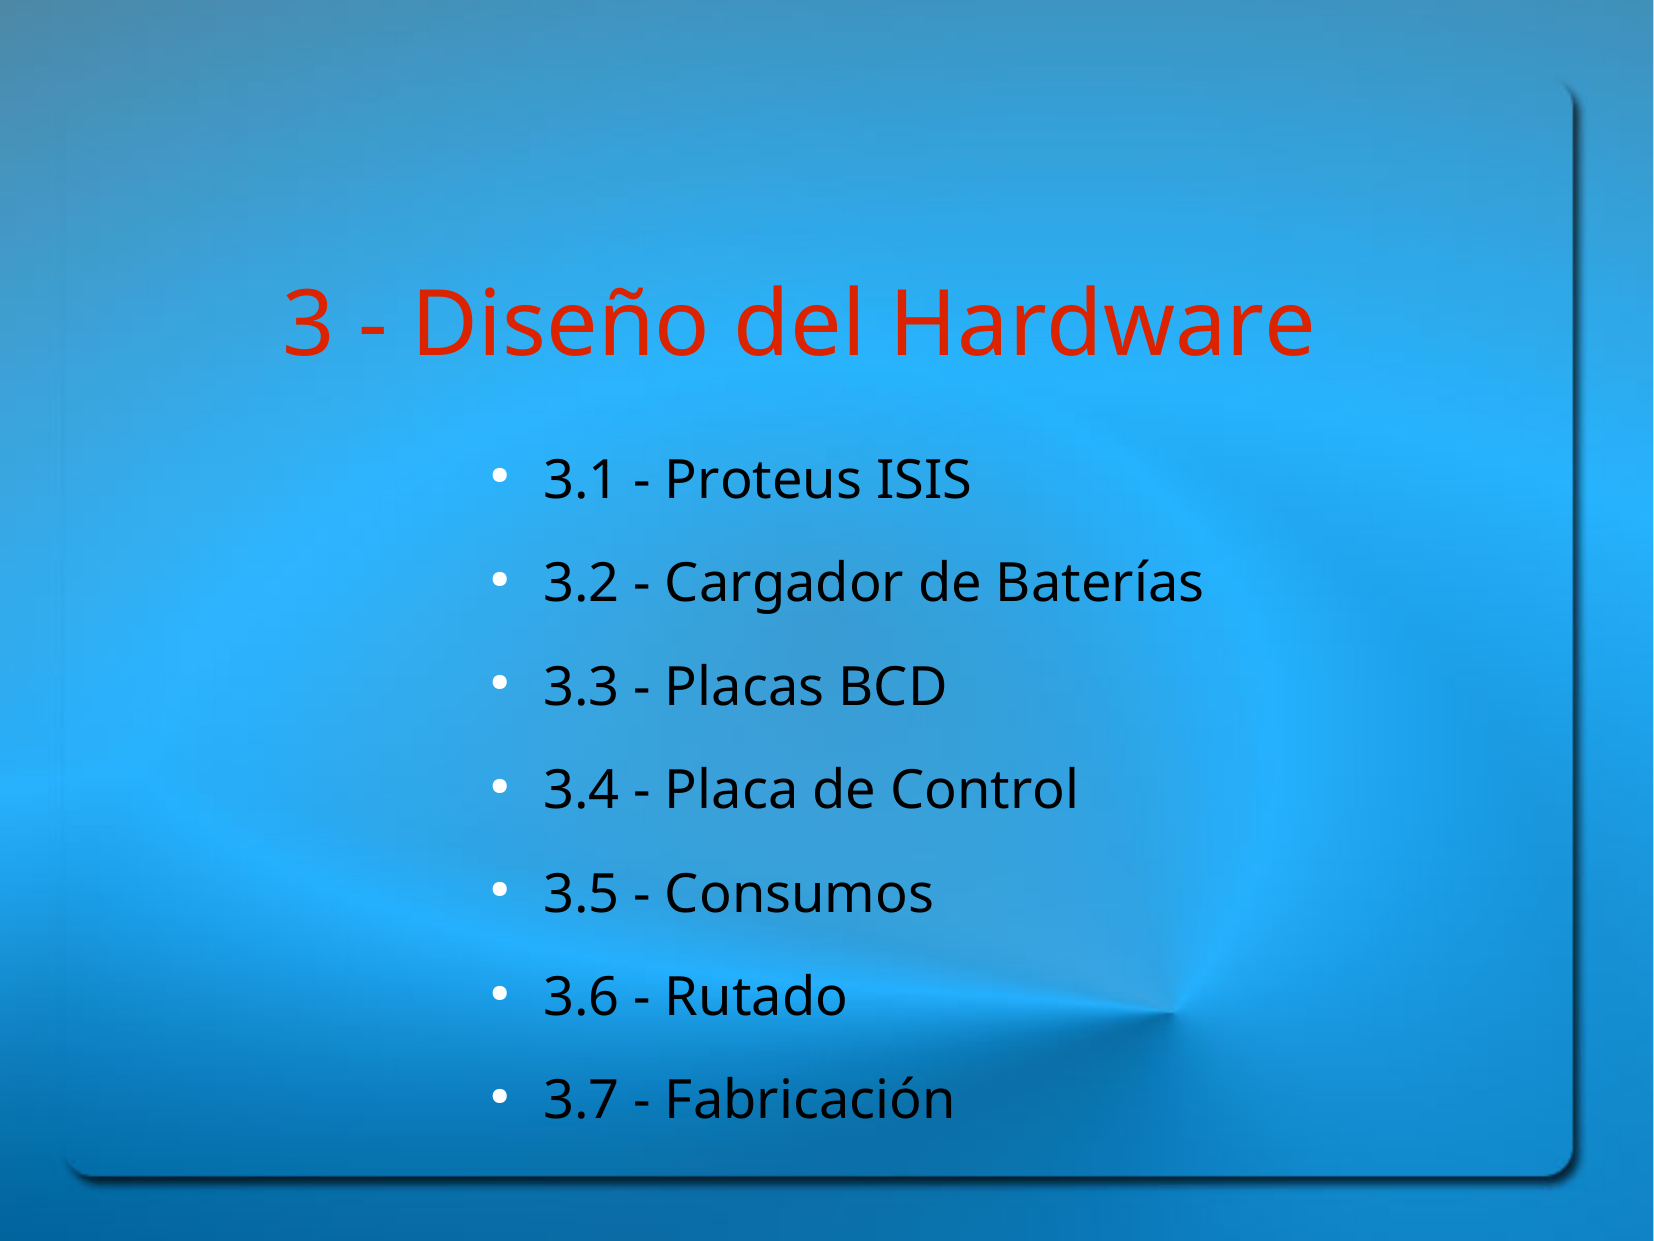

# 3 - Diseño del Hardware
3.1 - Proteus ISIS
3.2 - Cargador de Baterías
3.3 - Placas BCD
3.4 - Placa de Control
3.5 - Consumos
3.6 - Rutado
3.7 - Fabricación